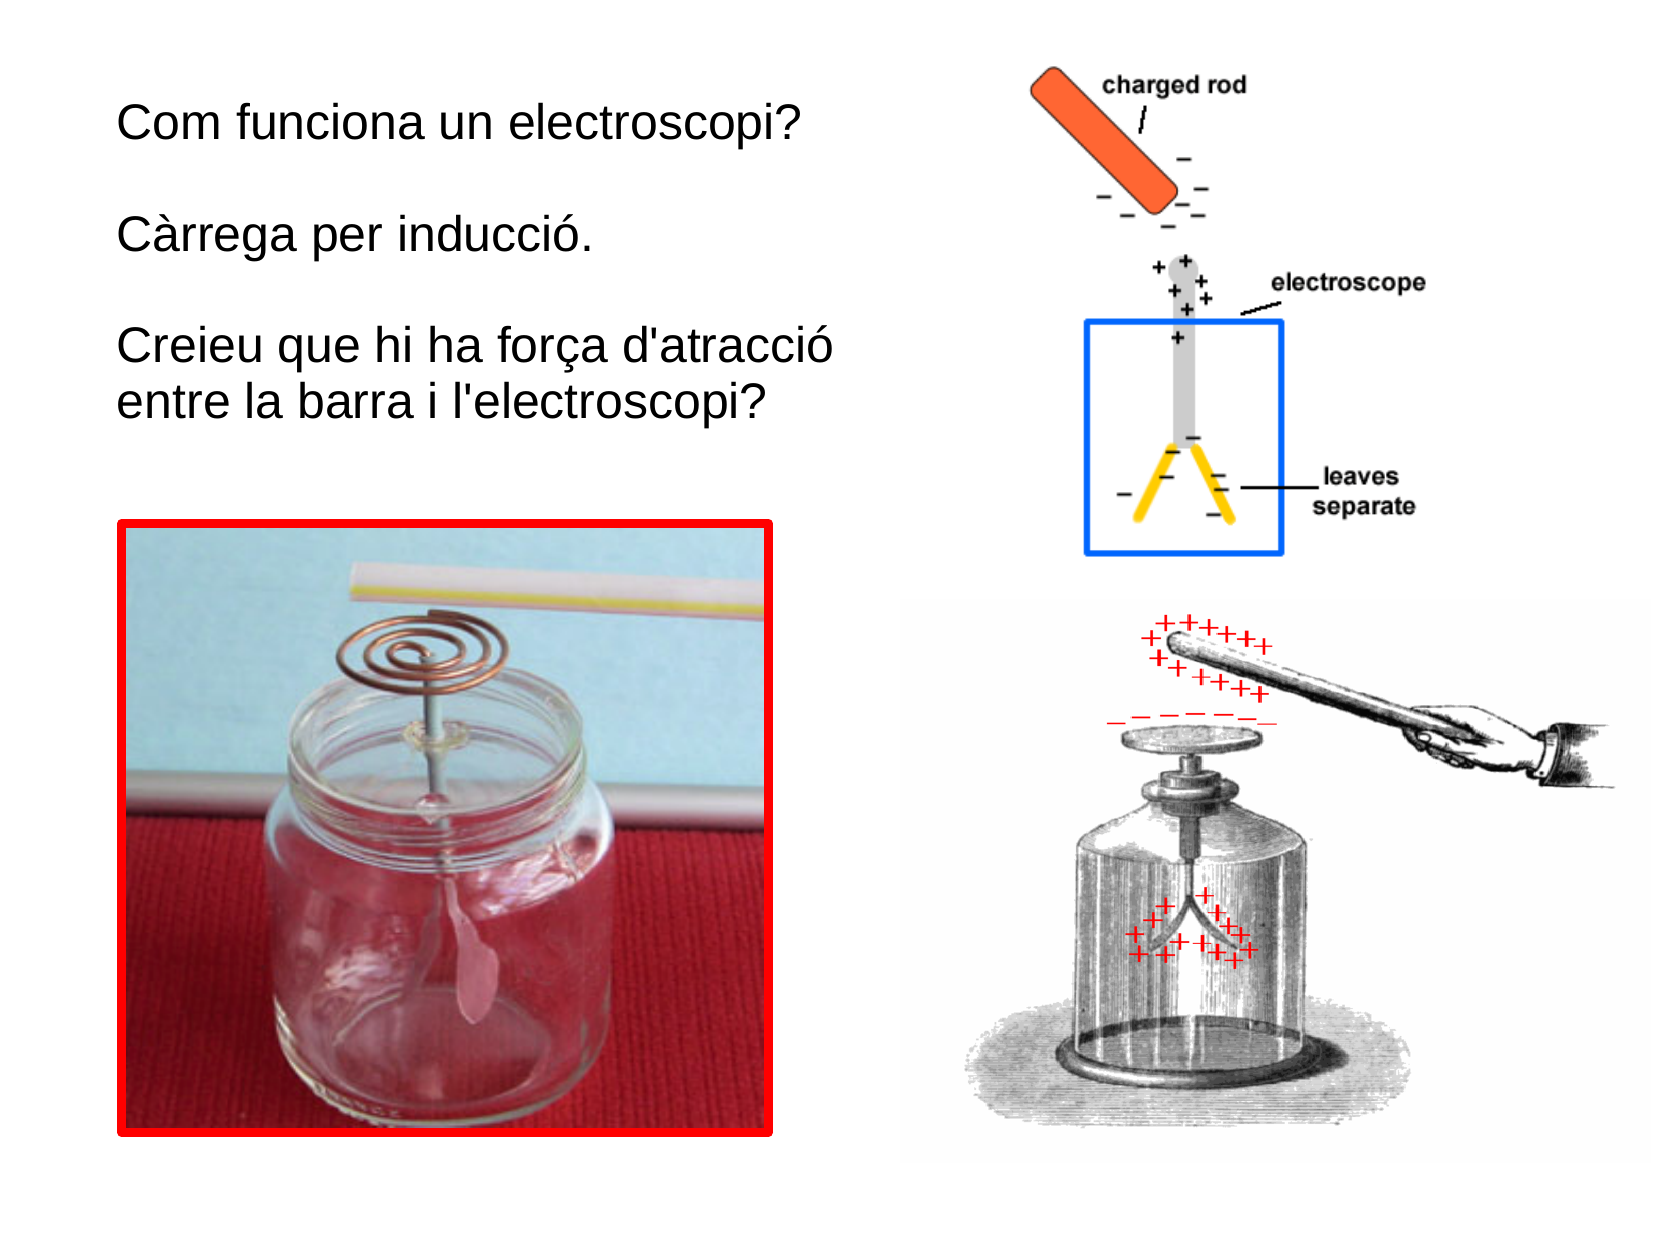

Com funciona un electroscopi?
Càrrega per inducció.
Creieu que hi ha força d'atracció entre la barra i l'electroscopi?
4